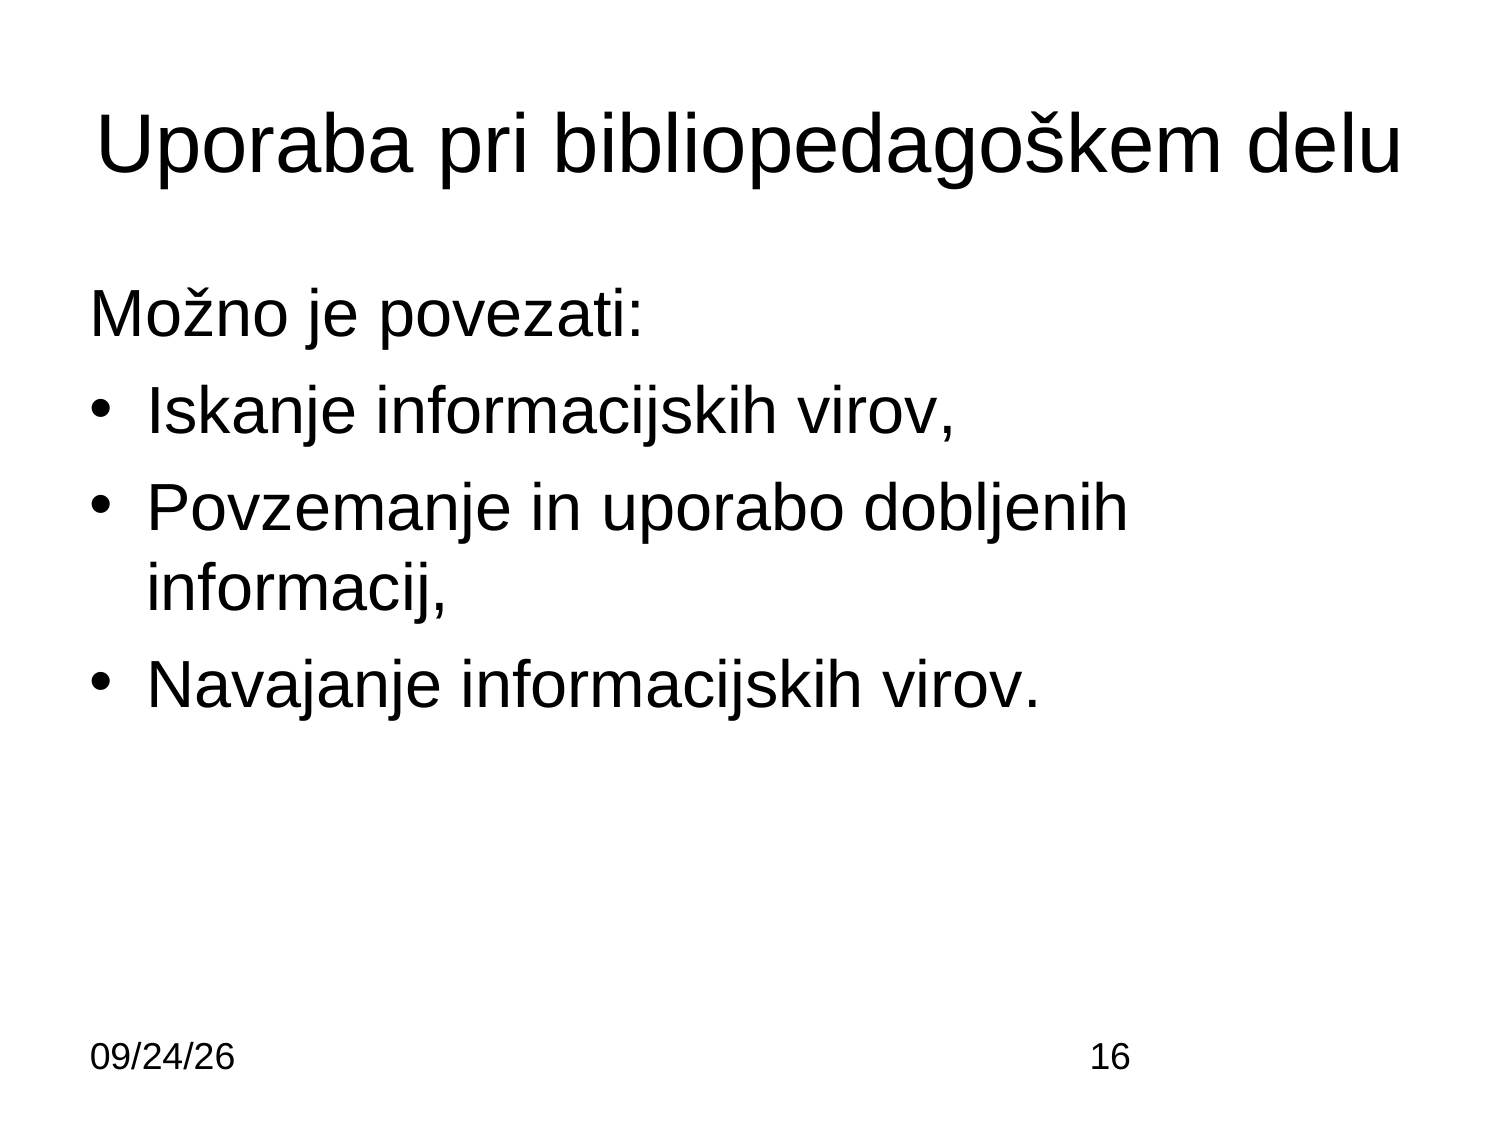

# Uporaba pri bibliopedagoškem delu
Možno je povezati:
Iskanje informacijskih virov,
Povzemanje in uporabo dobljenih informacij,
Navajanje informacijskih virov.
16